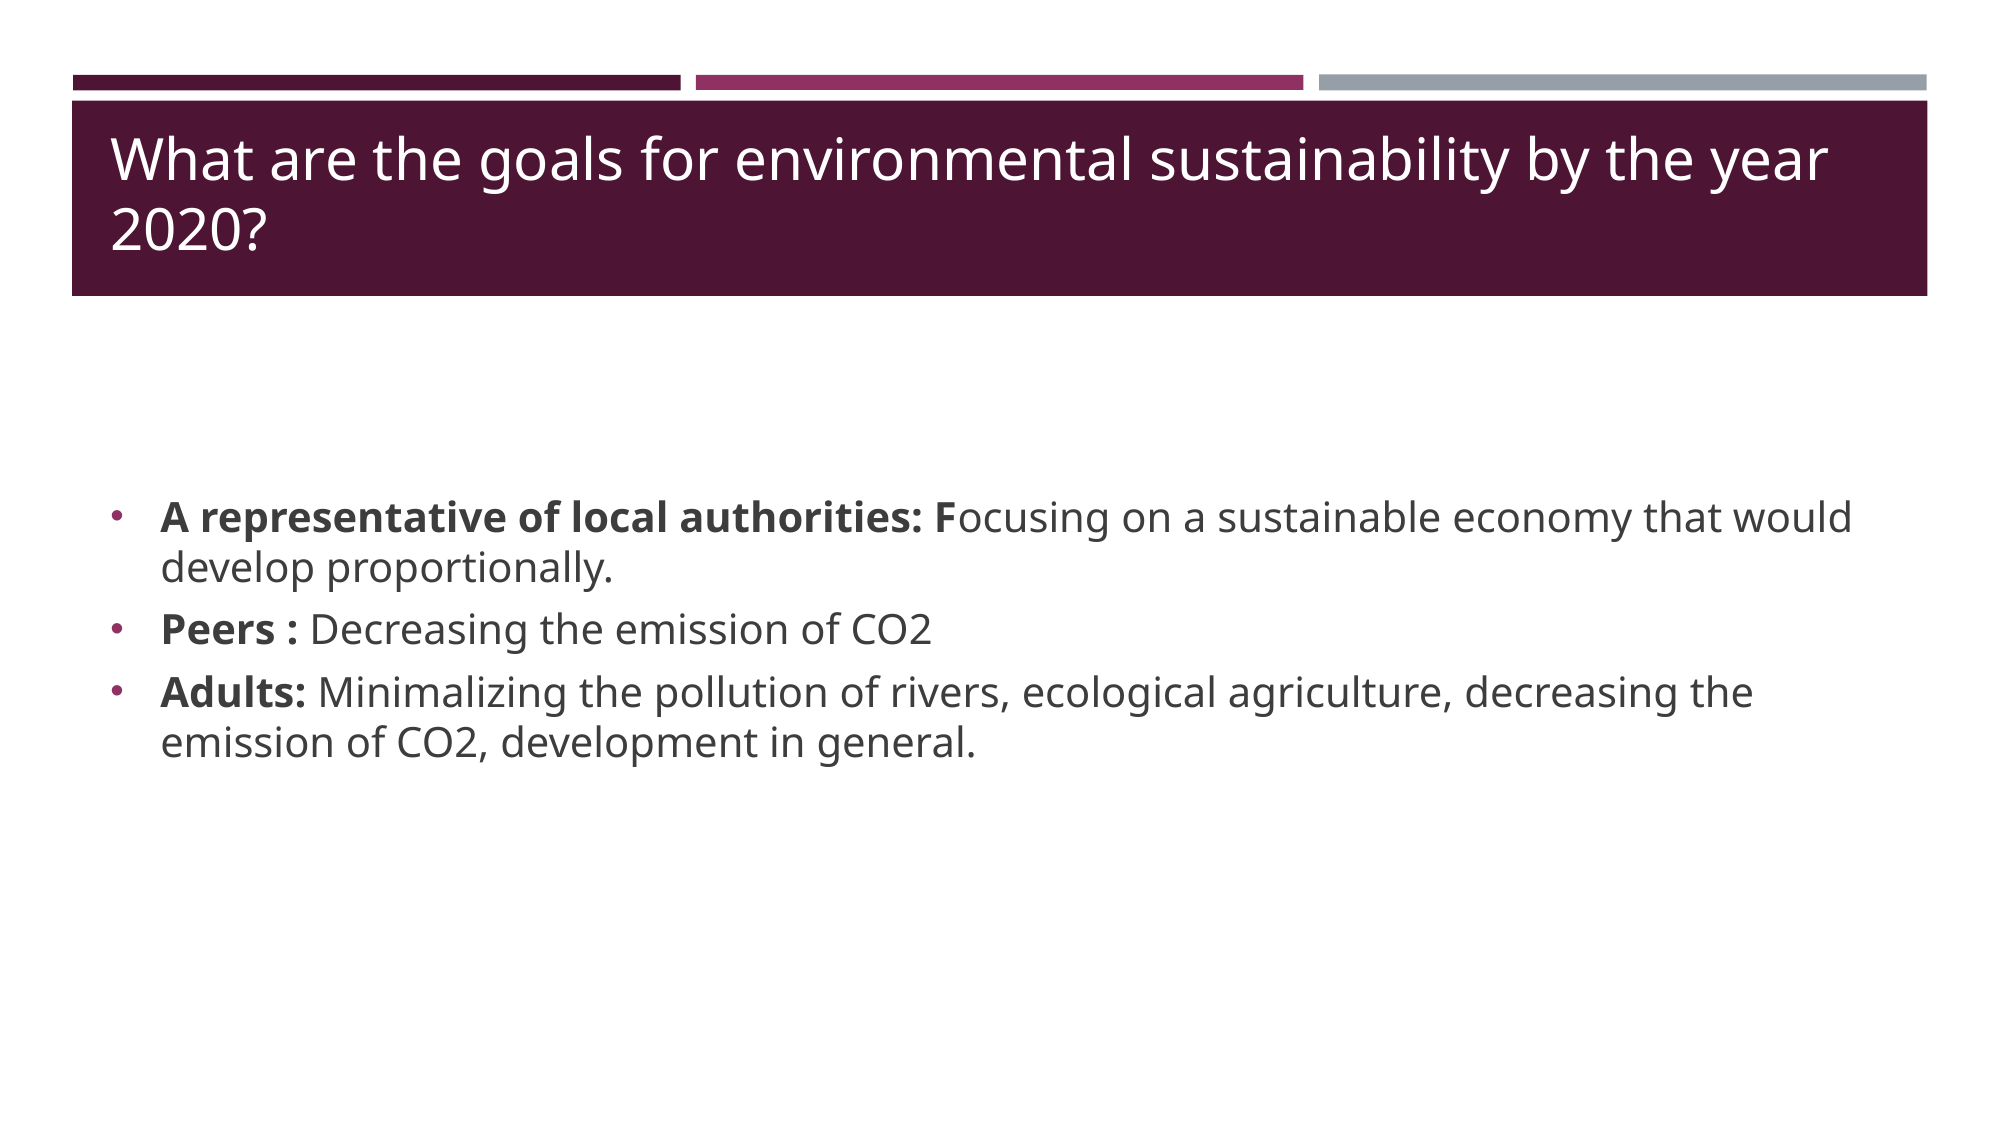

# What are the goals for environmental sustainability by the year 2020?
A representative of local authorities: Focusing on a sustainable economy that would develop proportionally.
Peers : Decreasing the emission of CO2
Adults: Minimalizing the pollution of rivers, ecological agriculture, decreasing the emission of CO2, development in general.